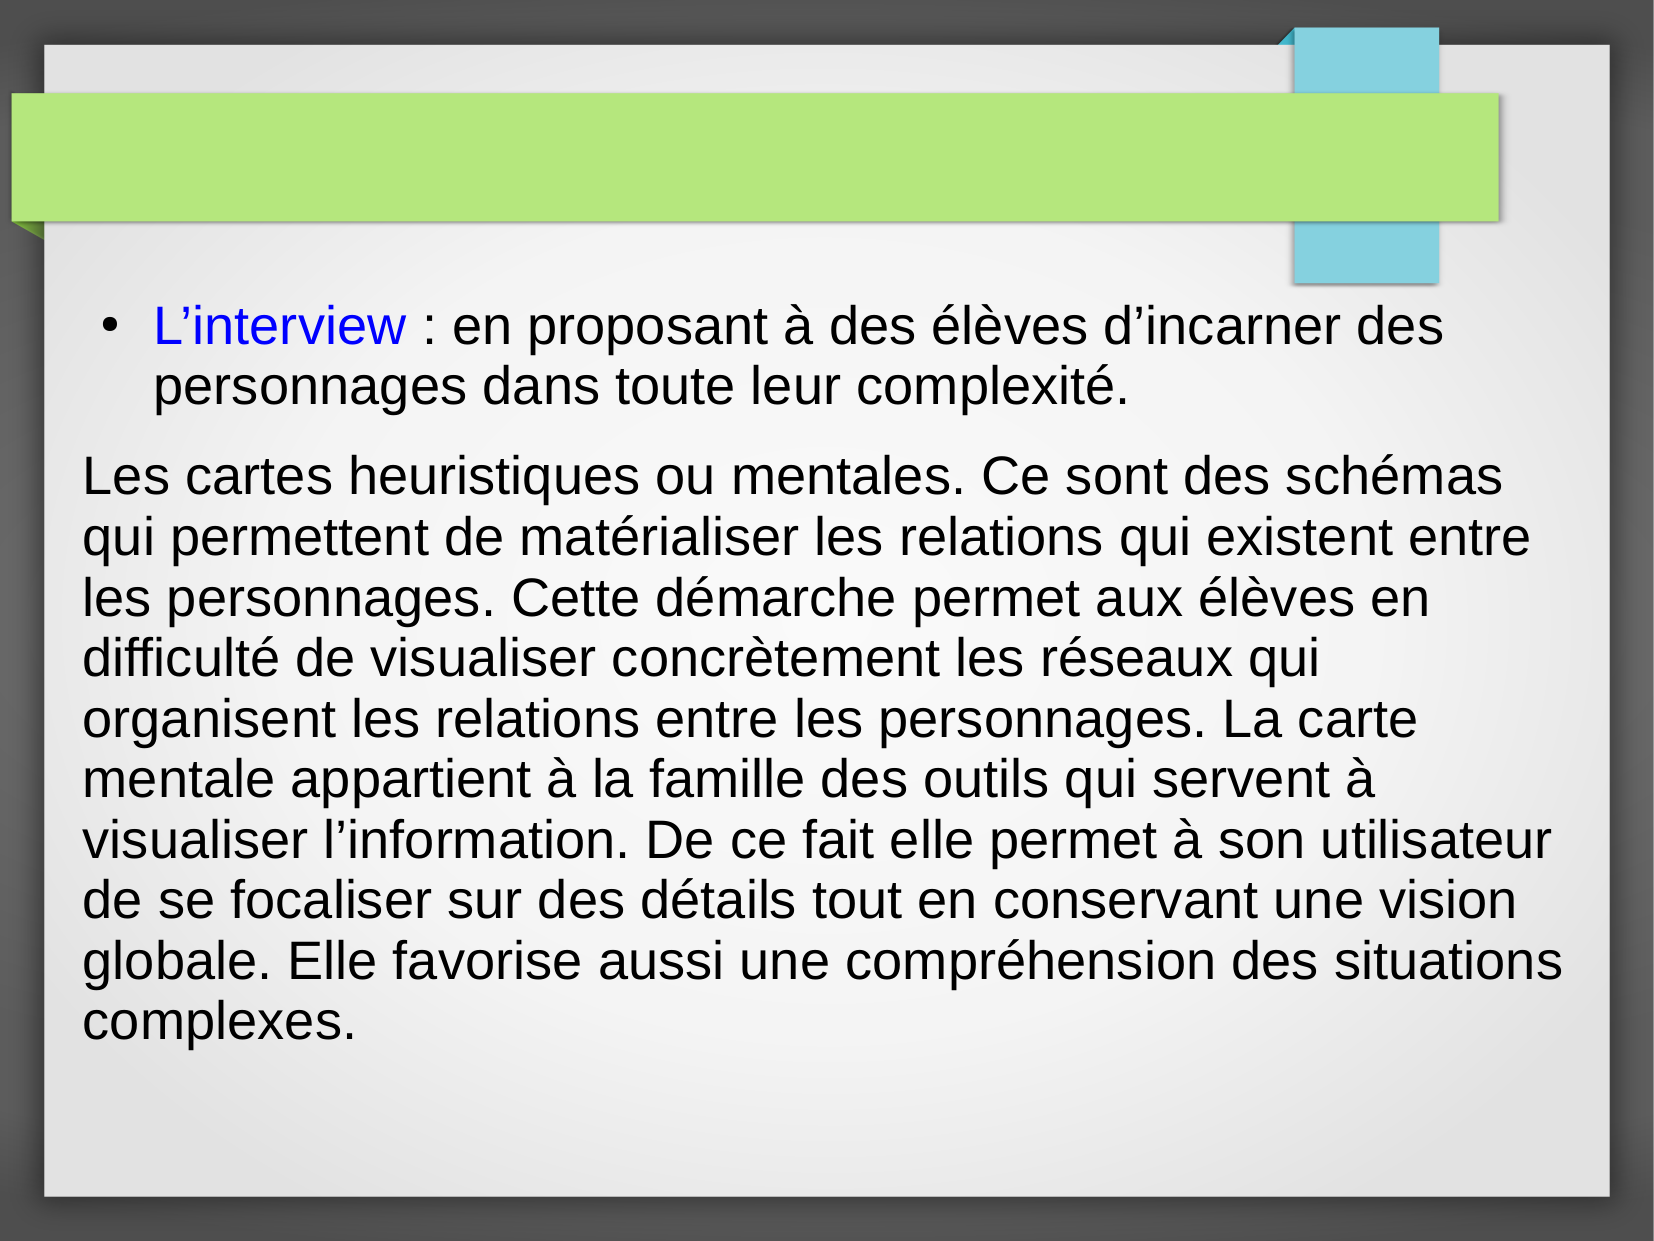

#
L’interview : en proposant à des élèves d’incarner des personnages dans toute leur complexité.
Les cartes heuristiques ou mentales. Ce sont des schémas qui permettent de matérialiser les relations qui existent entre les personnages. Cette démarche permet aux élèves en difficulté de visualiser concrètement les réseaux qui organisent les relations entre les personnages. La carte mentale appartient à la famille des outils qui servent à visualiser l’information. De ce fait elle permet à son utilisateur de se focaliser sur des détails tout en conservant une vision globale. Elle favorise aussi une compréhension des situations complexes.